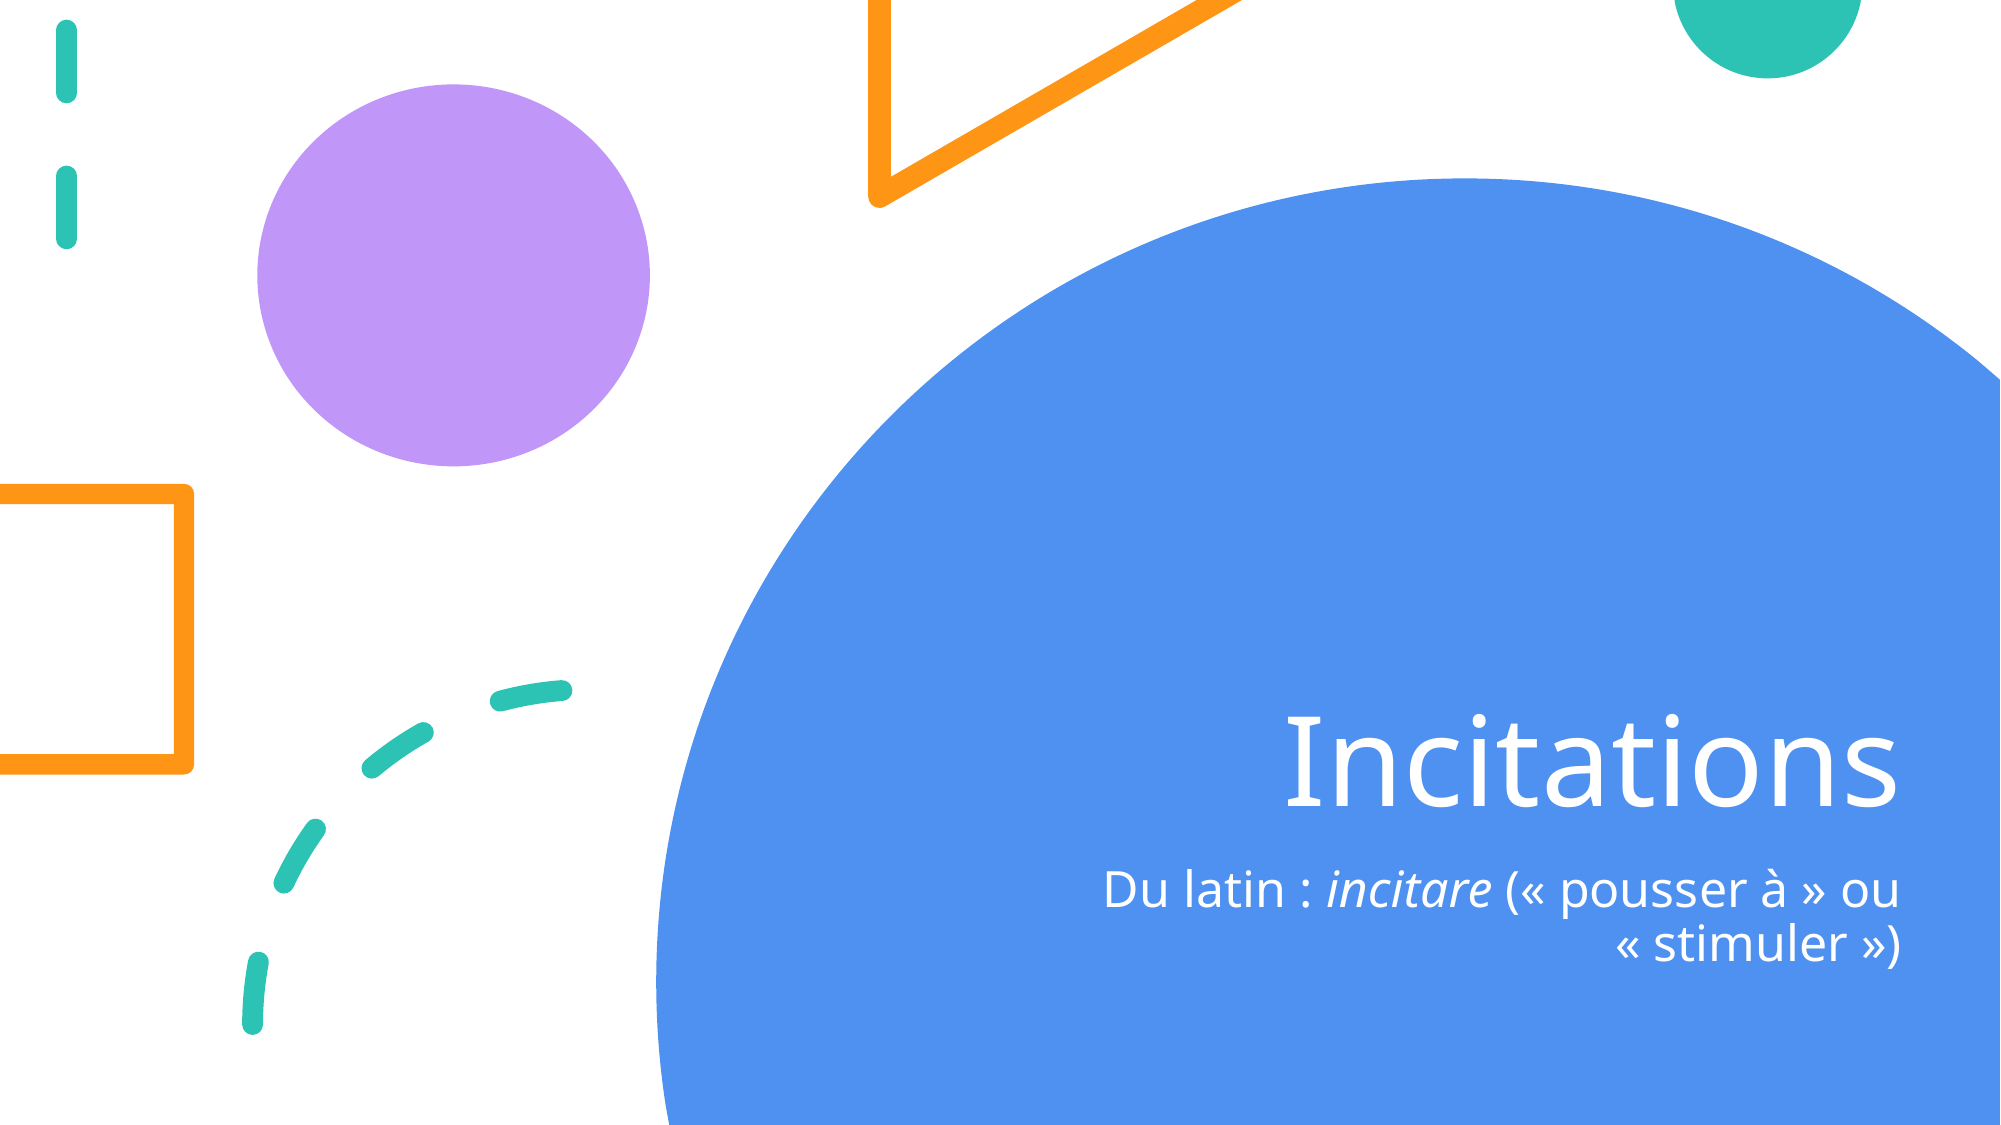

# Incitations
Du latin : incitare (« pousser à » ou « stimuler »)